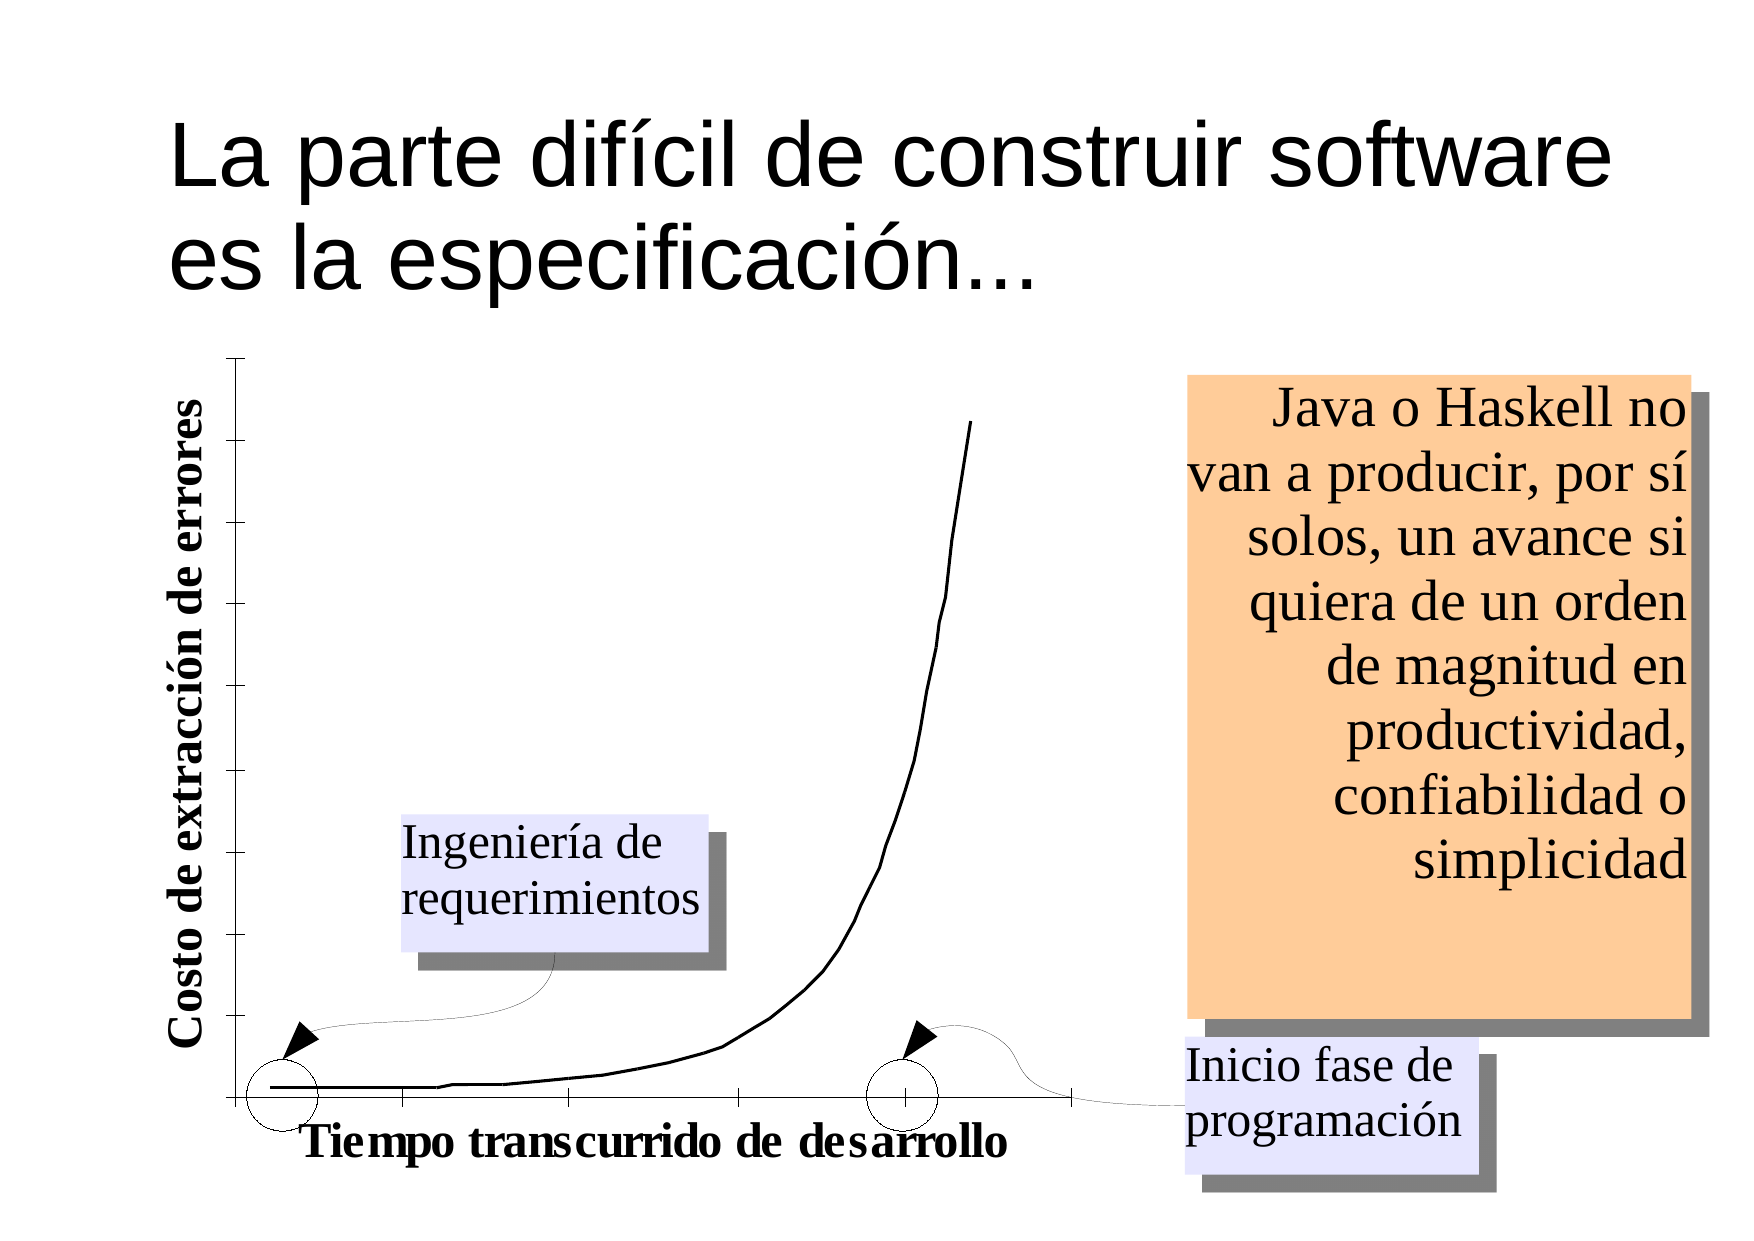

# La parte difícil de construir software es la especificación...
Java o Haskell no van a producir, por sí solos, un avance si quiera de un orden de magnitud en productividad, confiabilidad o simplicidad
Ingeniería de requerimientos
Inicio fase de programación